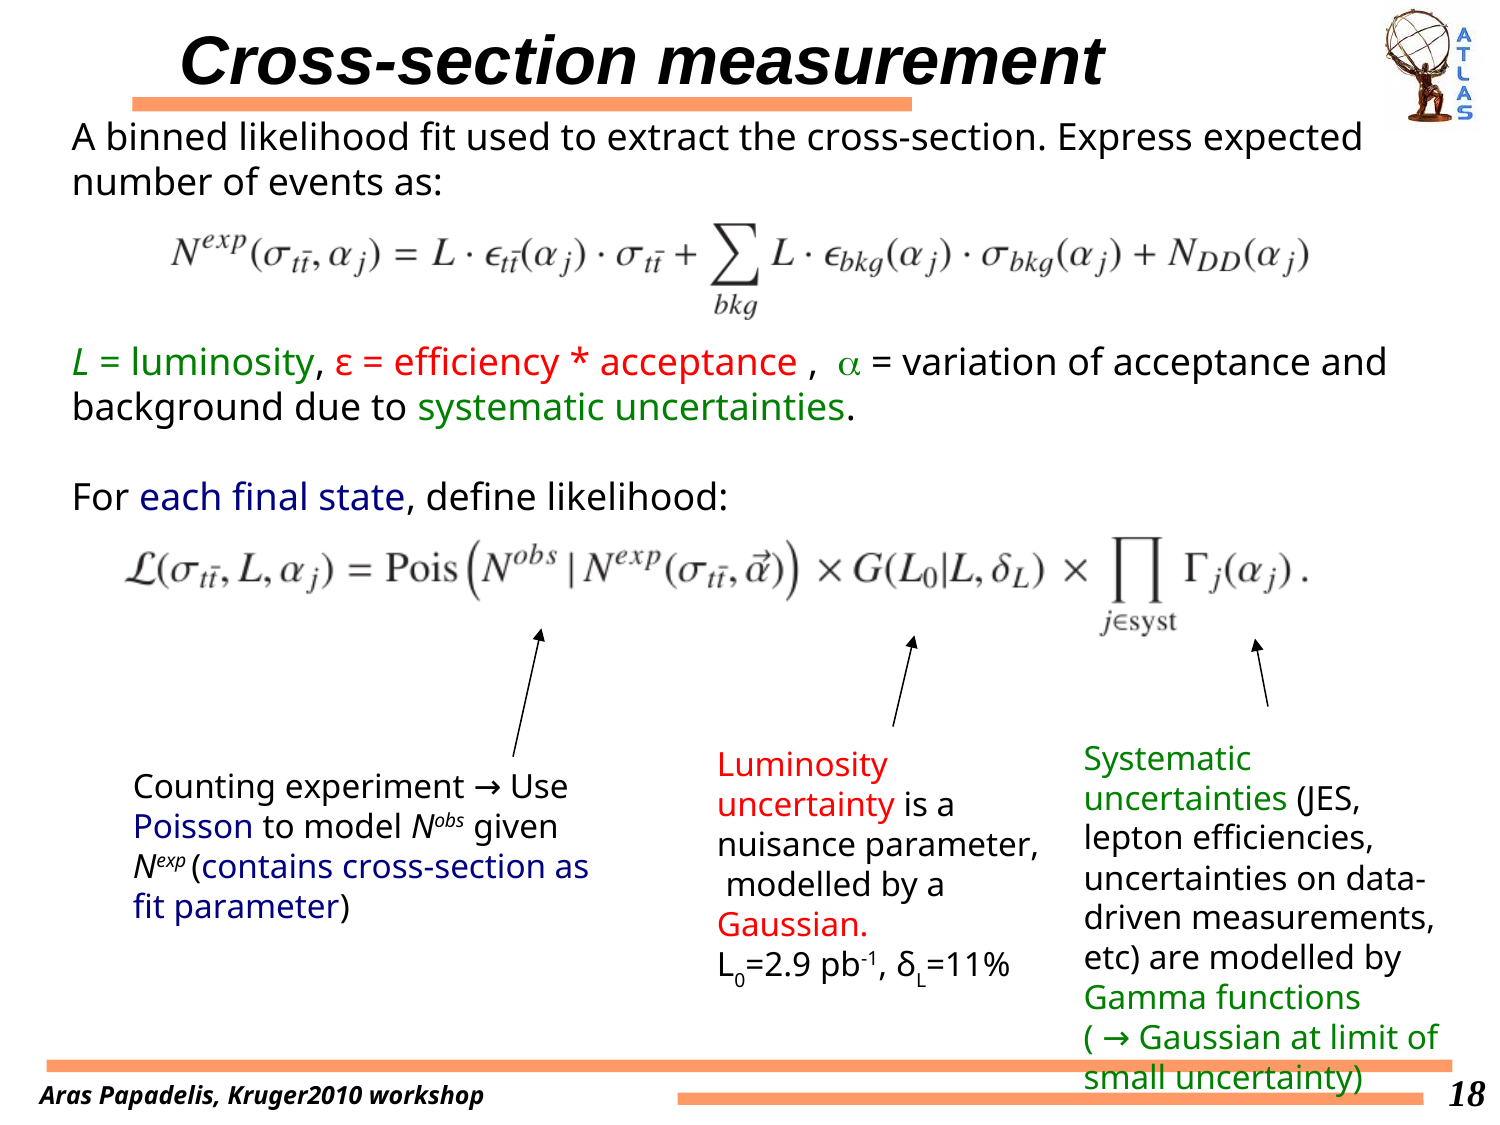

# Cross-section measurement
A binned likelihood fit used to extract the cross-section. Express expected number of events as:
L = luminosity, ε = efficiency * acceptance , a = variation of acceptance and background due to systematic uncertainties.
For each final state, define likelihood:
Systematic uncertainties (JES, lepton efficiencies, uncertainties on data-driven measurements, etc) are modelled by Gamma functions
( → Gaussian at limit of small uncertainty)
Luminosity uncertainty is a nuisance parameter, modelled by a Gaussian.
L0=2.9 pb-1, δL=11%
Counting experiment → Use Poisson to model Nobs given Nexp (contains cross-section as fit parameter)